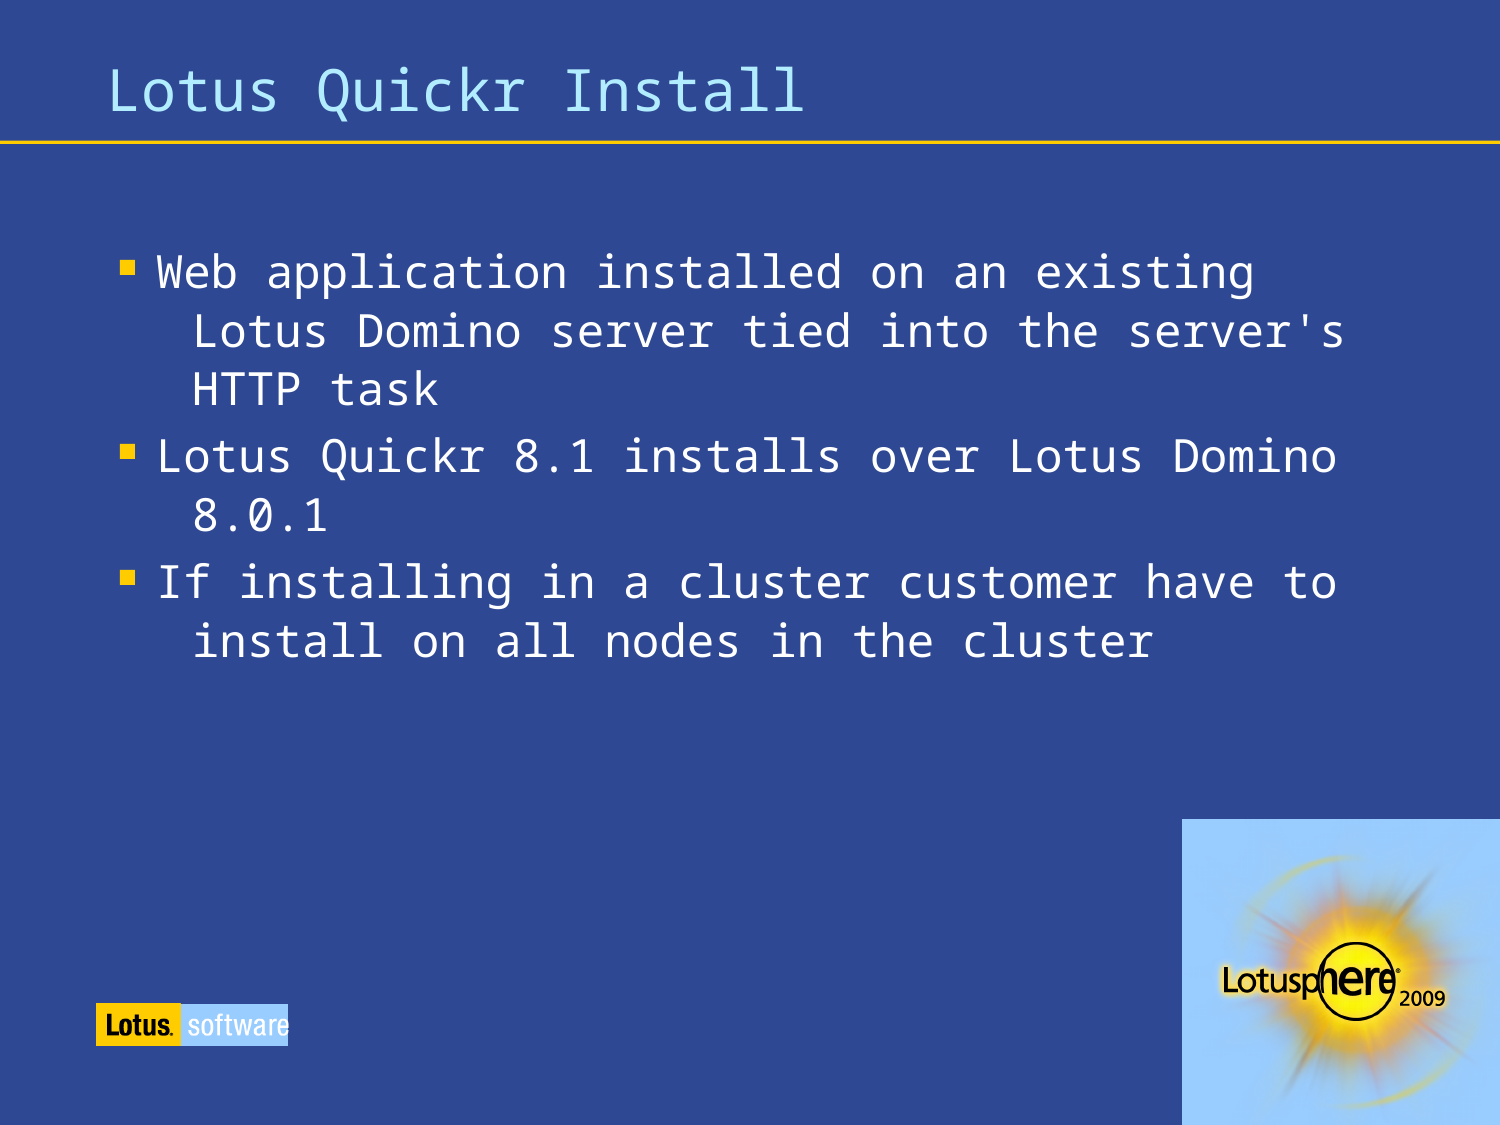

Lotus Quickr Install
# Web application installed on an existing Lotus Domino server tied into the server's HTTP task
Lotus Quickr 8.1 installs over Lotus Domino 8.0.1
If installing in a cluster customer have to install on all nodes in the cluster